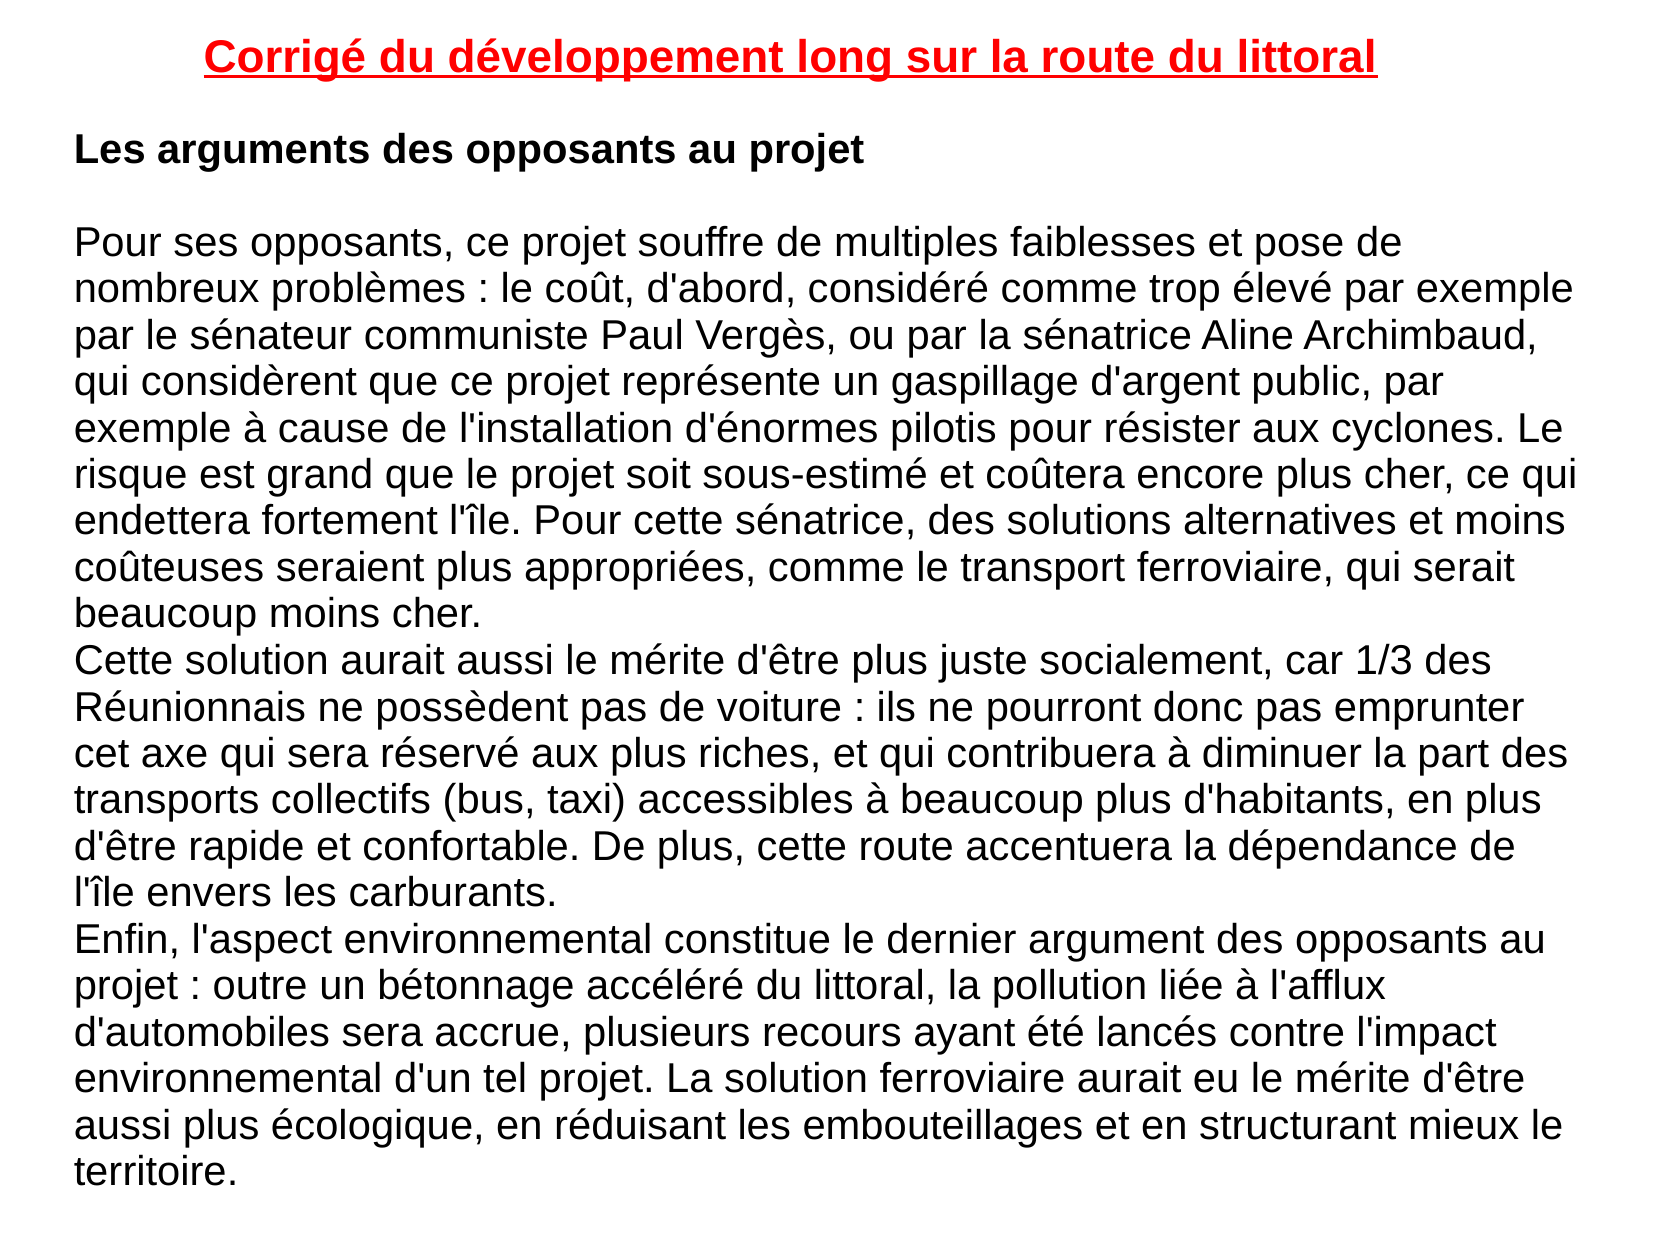

Corrigé du développement long sur la route du littoral
Les arguments des opposants au projet
Pour ses opposants, ce projet souffre de multiples faiblesses et pose de nombreux problèmes : le coût, d'abord, considéré comme trop élevé par exemple par le sénateur communiste Paul Vergès, ou par la sénatrice Aline Archimbaud, qui considèrent que ce projet représente un gaspillage d'argent public, par exemple à cause de l'installation d'énormes pilotis pour résister aux cyclones. Le risque est grand que le projet soit sous-estimé et coûtera encore plus cher, ce qui endettera fortement l'île. Pour cette sénatrice, des solutions alternatives et moins coûteuses seraient plus appropriées, comme le transport ferroviaire, qui serait beaucoup moins cher.
Cette solution aurait aussi le mérite d'être plus juste socialement, car 1/3 des Réunionnais ne possèdent pas de voiture : ils ne pourront donc pas emprunter cet axe qui sera réservé aux plus riches, et qui contribuera à diminuer la part des transports collectifs (bus, taxi) accessibles à beaucoup plus d'habitants, en plus d'être rapide et confortable. De plus, cette route accentuera la dépendance de l'île envers les carburants.
Enfin, l'aspect environnemental constitue le dernier argument des opposants au projet : outre un bétonnage accéléré du littoral, la pollution liée à l'afflux d'automobiles sera accrue, plusieurs recours ayant été lancés contre l'impact environnemental d'un tel projet. La solution ferroviaire aurait eu le mérite d'être aussi plus écologique, en réduisant les embouteillages et en structurant mieux le territoire.